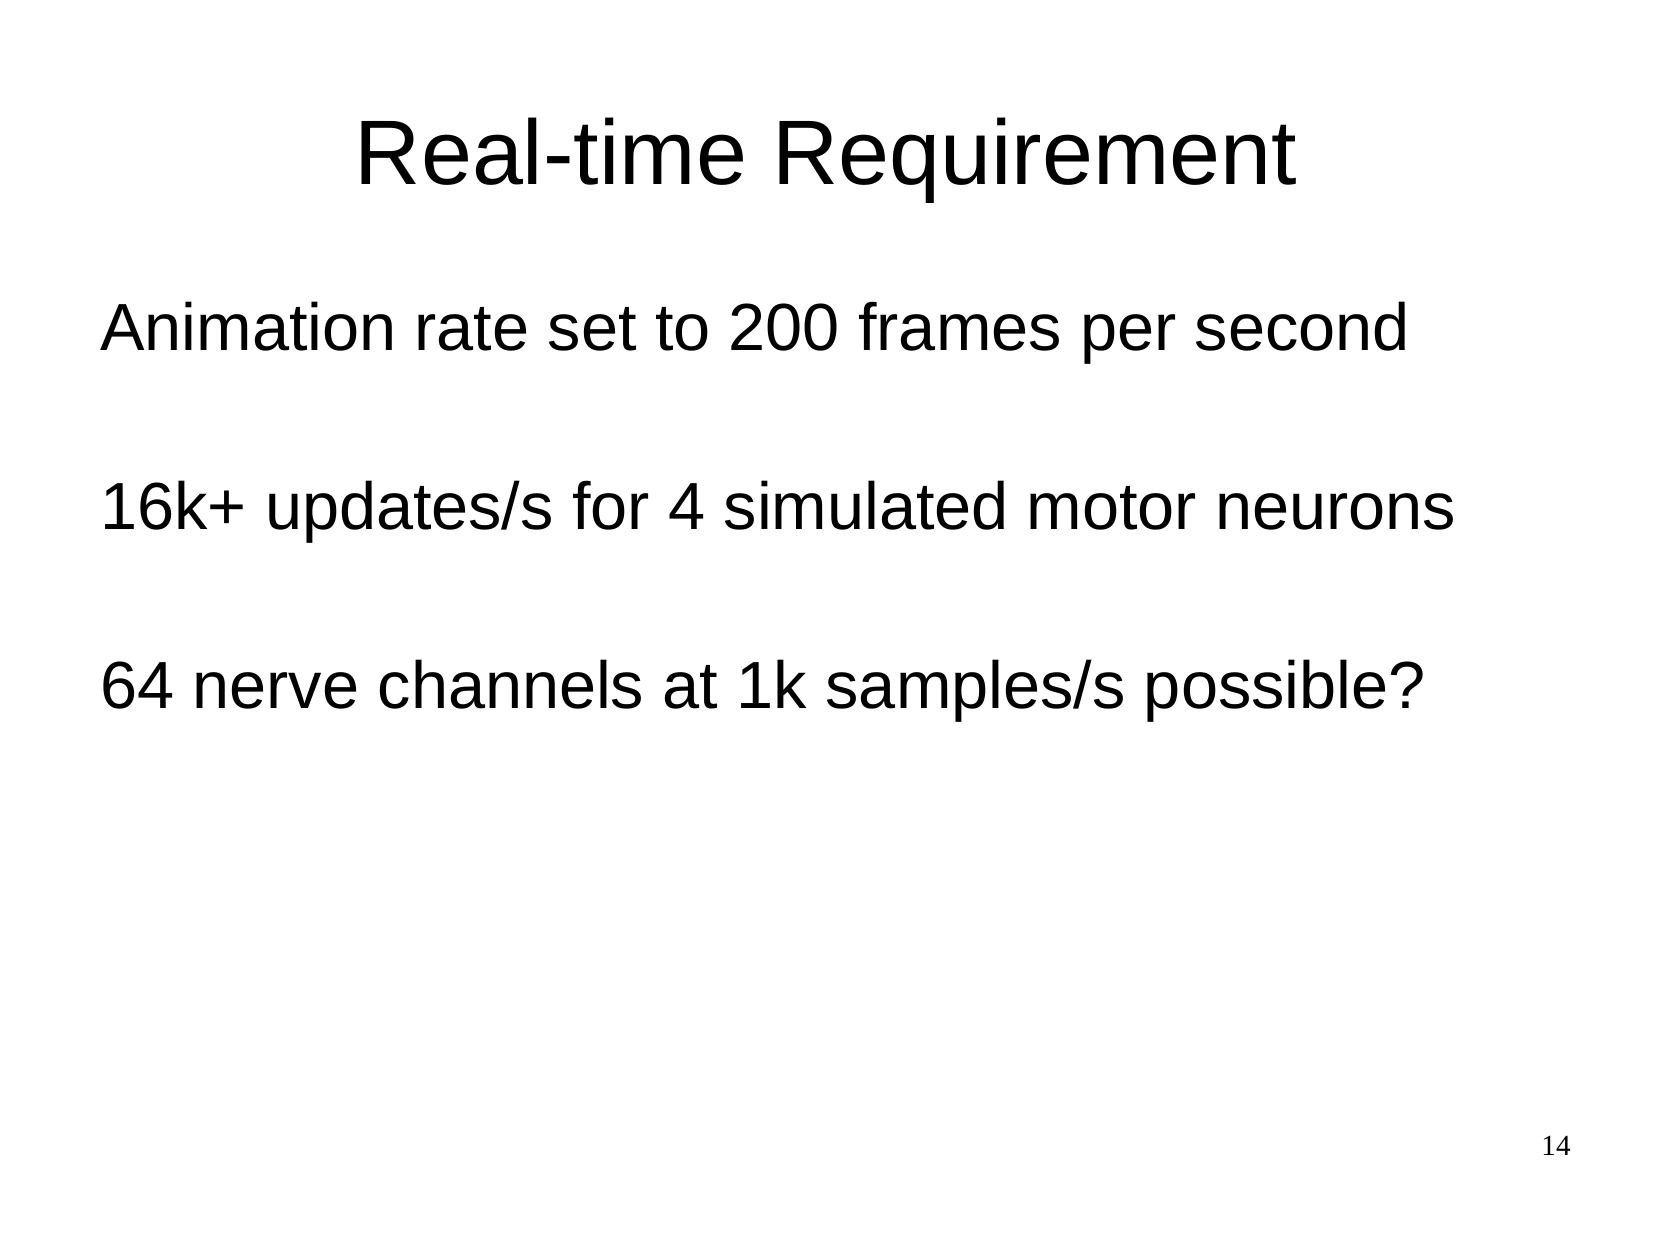

# Real-time Requirement
Animation rate set to 200 frames per second
16k+ updates/s for 4 simulated motor neurons
64 nerve channels at 1k samples/s possible?
14